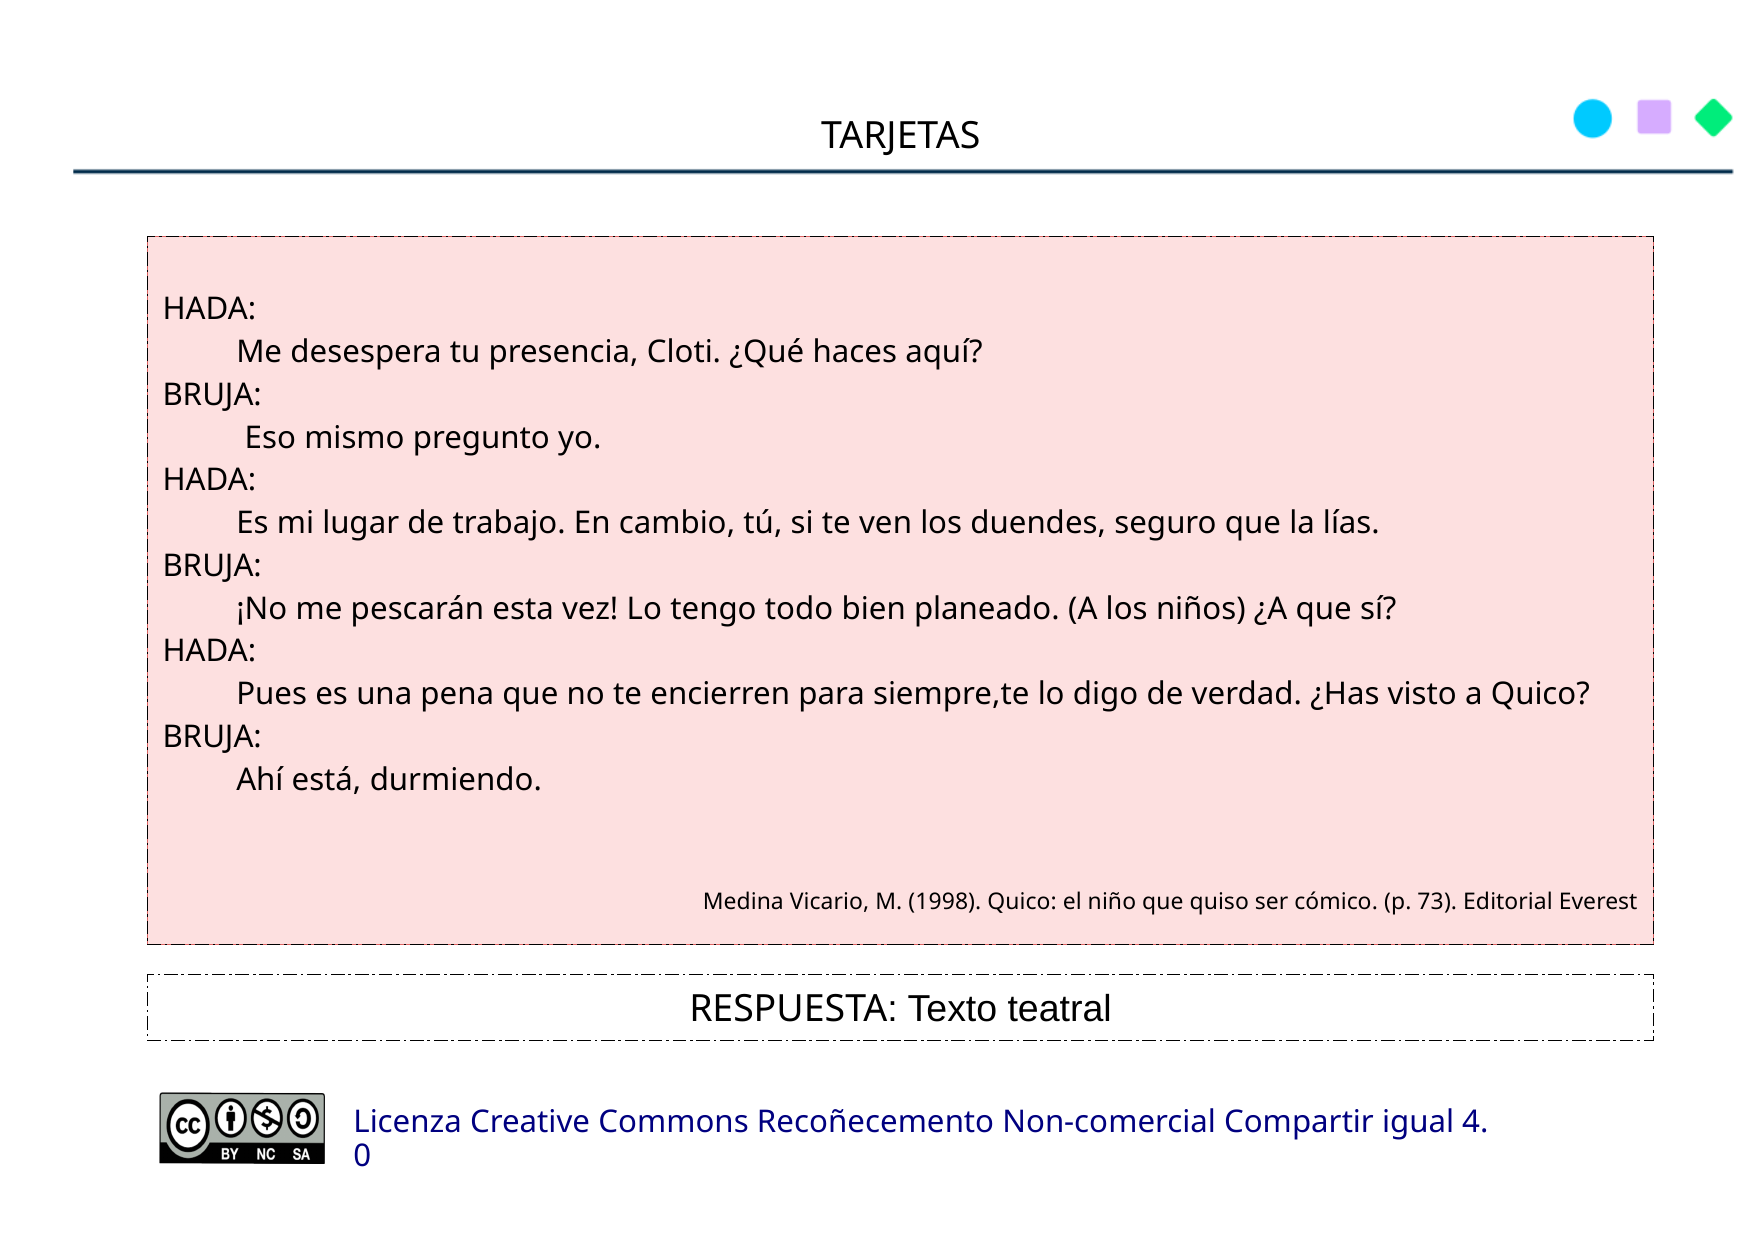

TARJETAS
HADA:
	Me desespera tu presencia, Cloti. ¿Qué haces aquí?
BRUJA:
 	 Eso mismo pregunto yo.
HADA:
 	Es mi lugar de trabajo. En cambio, tú, si te ven los duendes, seguro que la lías.
BRUJA:
 	¡No me pescarán esta vez! Lo tengo todo bien planeado. (A los niños) ¿A que sí?
HADA:
 	Pues es una pena que no te encierren para siempre,te lo digo de verdad. ¿Has visto a Quico?
BRUJA:
	Ahí está, durmiendo.
Medina Vicario, M. (1998). Quico: el niño que quiso ser cómico. (p. 73). Editorial Everest
RESPUESTA: Texto teatral
Licenza Creative Commons Recoñecemento Non-comercial Compartir igual 4.0